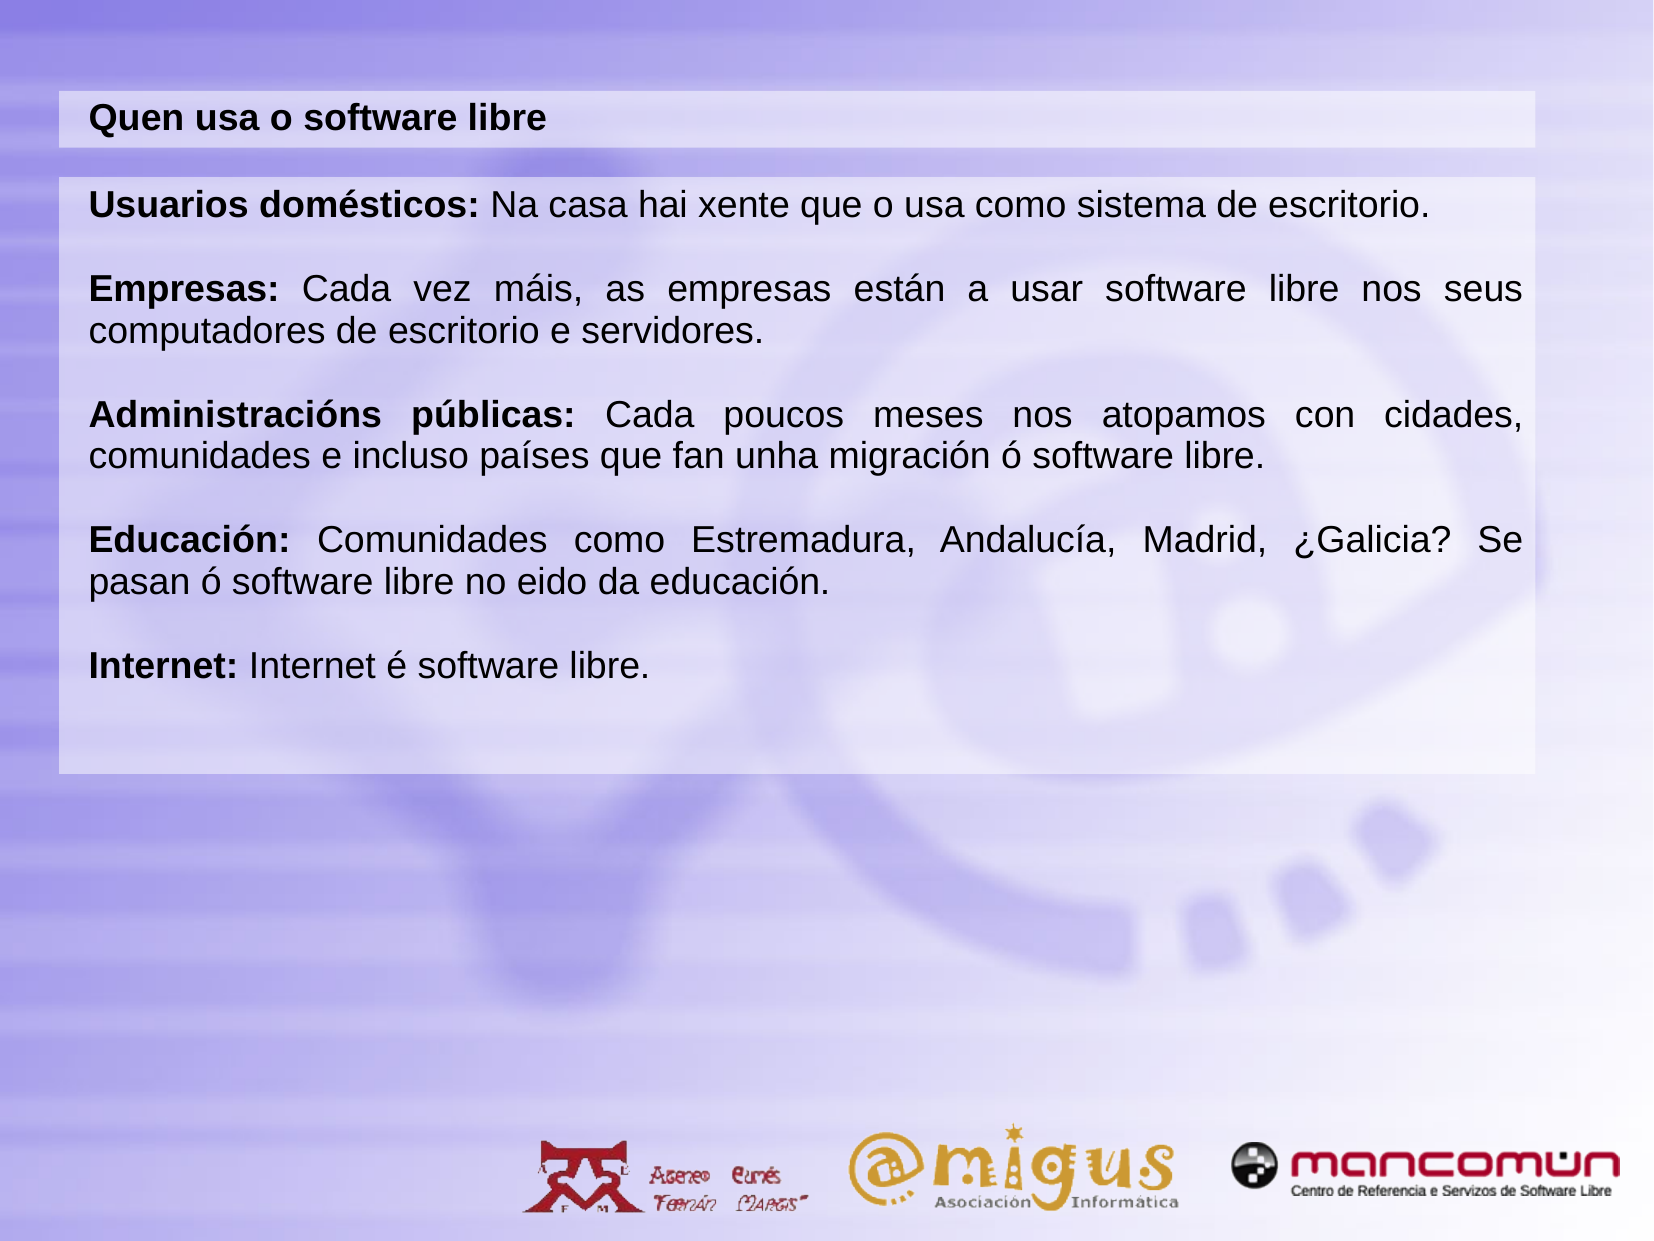

Quen usa o software libre
Usuarios domésticos: Na casa hai xente que o usa como sistema de escritorio.
Empresas: Cada vez máis, as empresas están a usar software libre nos seus computadores de escritorio e servidores.
Administracións públicas: Cada poucos meses nos atopamos con cidades, comunidades e incluso países que fan unha migración ó software libre.
Educación: Comunidades como Estremadura, Andalucía, Madrid, ¿Galicia? Se pasan ó software libre no eido da educación.
Internet: Internet é software libre.